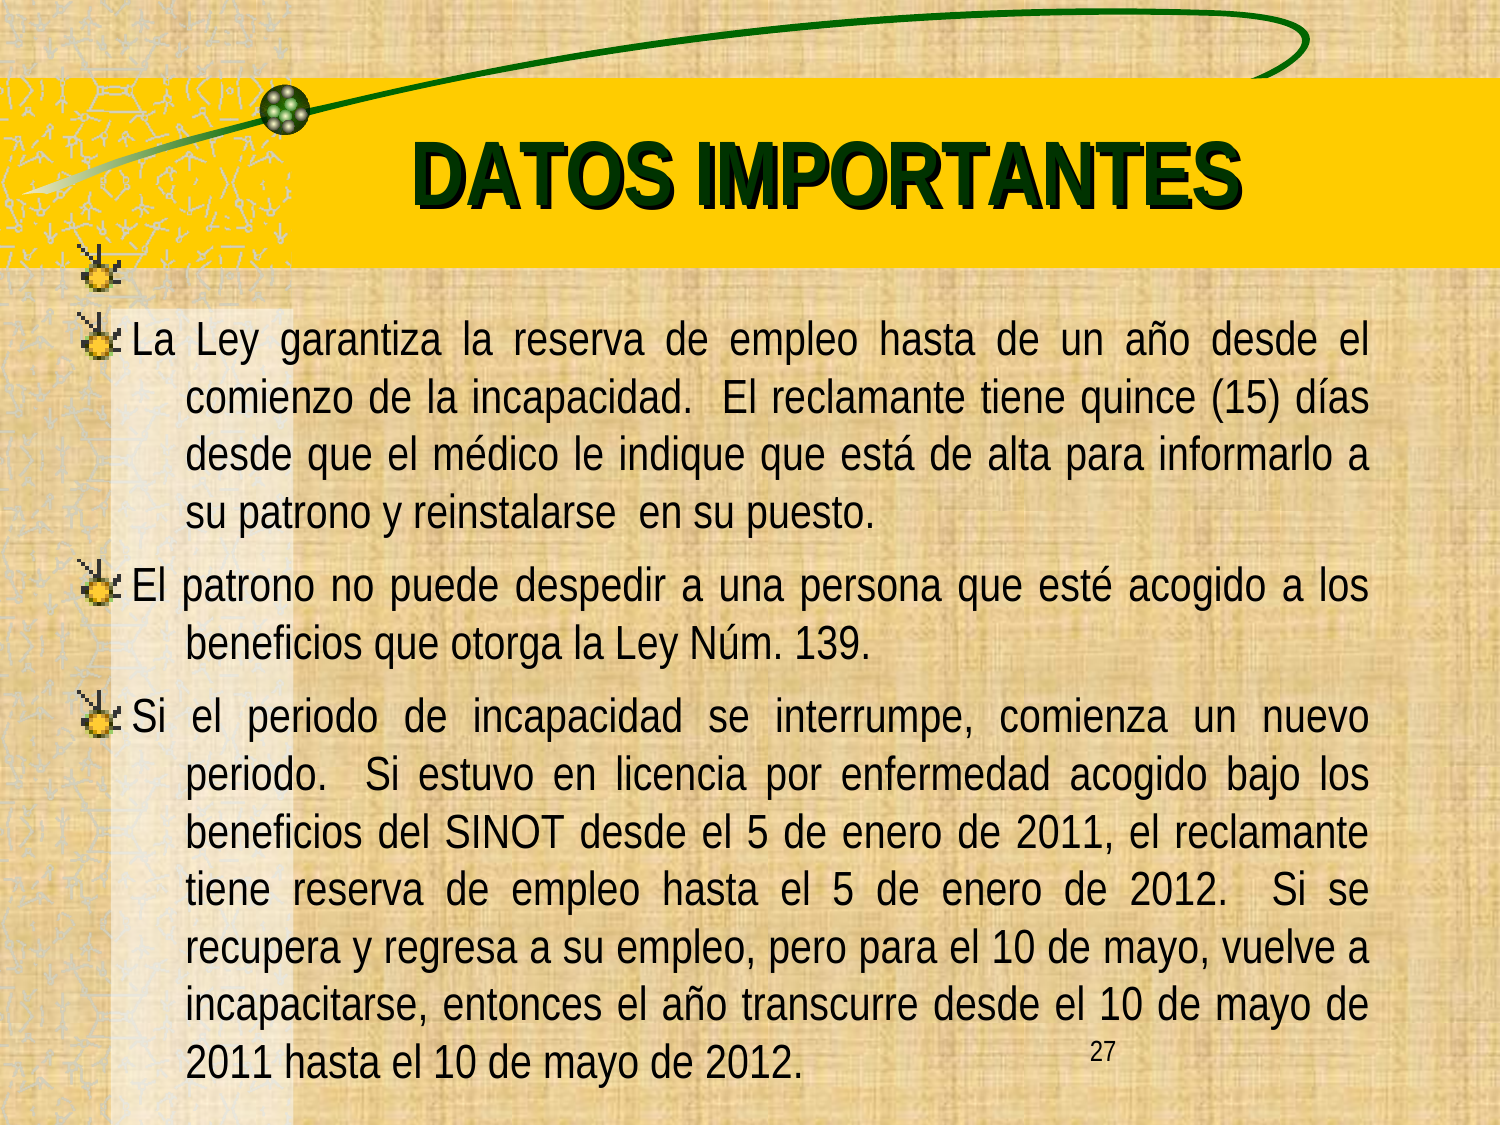

# DATOS IMPORTANTES
La Ley garantiza la reserva de empleo hasta de un año desde el comienzo de la incapacidad. El reclamante tiene quince (15) días desde que el médico le indique que está de alta para informarlo a su patrono y reinstalarse en su puesto.
El patrono no puede despedir a una persona que esté acogido a los beneficios que otorga la Ley Núm. 139.
Si el periodo de incapacidad se interrumpe, comienza un nuevo periodo. Si estuvo en licencia por enfermedad acogido bajo los beneficios del SINOT desde el 5 de enero de 2011, el reclamante tiene reserva de empleo hasta el 5 de enero de 2012. Si se recupera y regresa a su empleo, pero para el 10 de mayo, vuelve a incapacitarse, entonces el año transcurre desde el 10 de mayo de 2011 hasta el 10 de mayo de 2012.